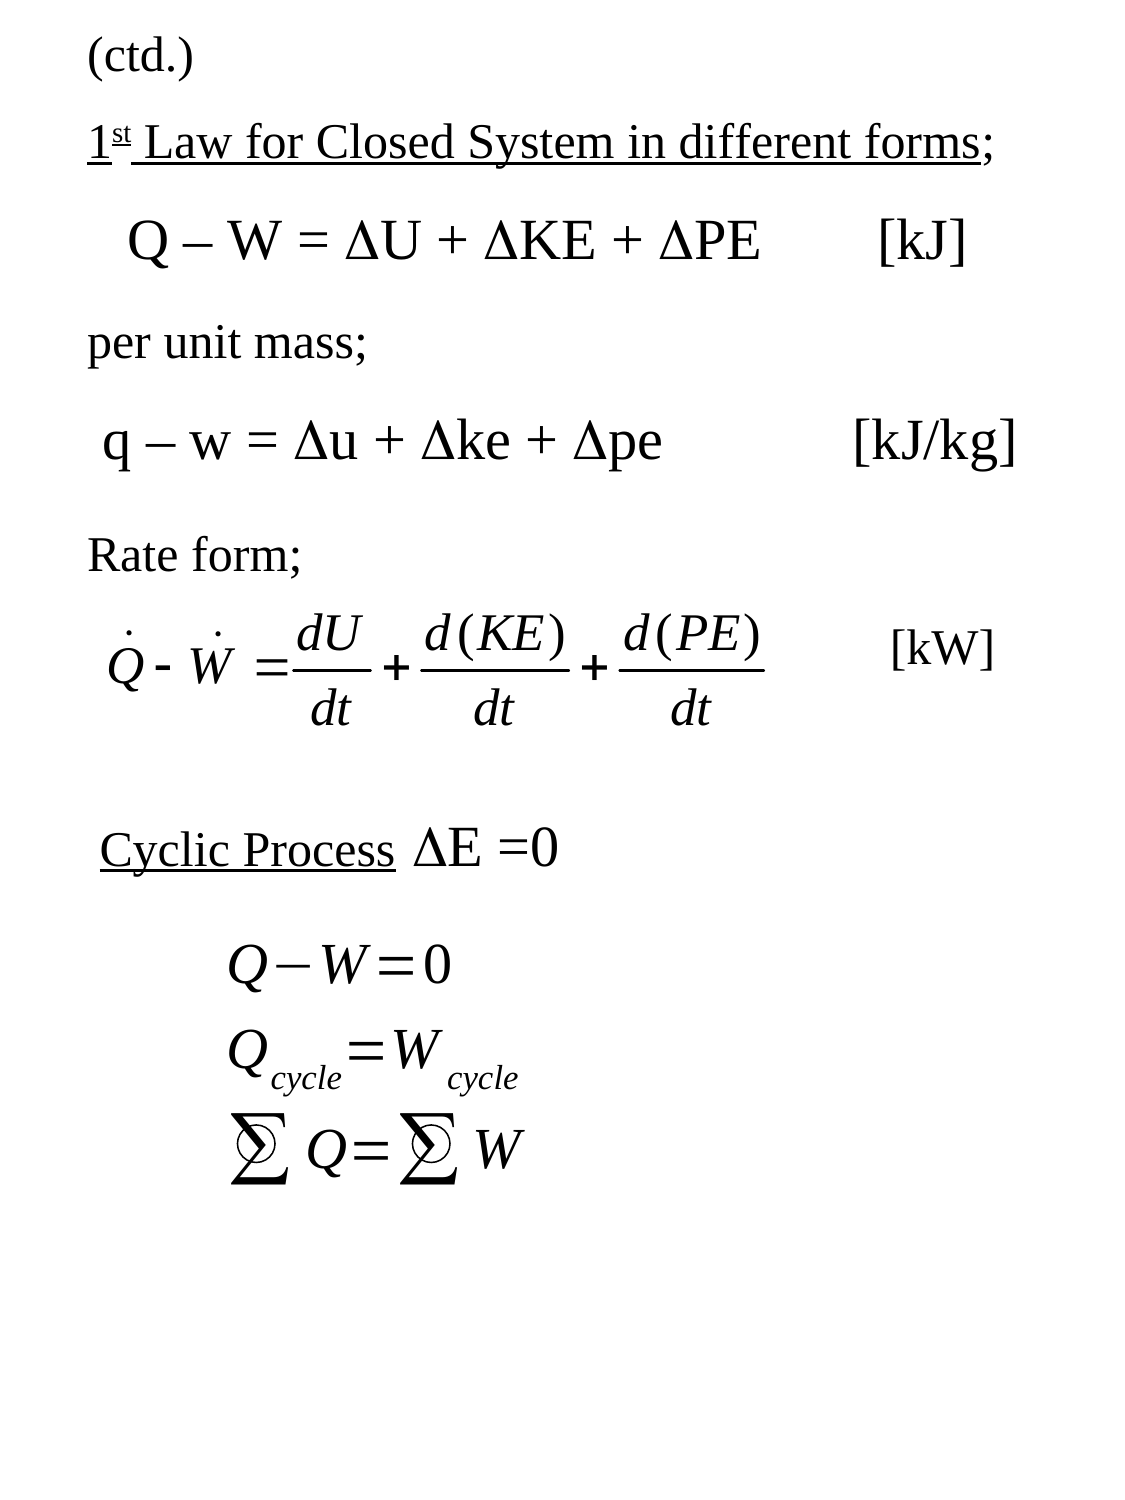

(ctd.)
1st Law for Closed System in different forms;
Q – W = U + KE + PE	[kJ]
per unit mass;
q – w = u + ke + pe		[kJ/kg]
Rate form;
[kW]
Cyclic Process	 E =0